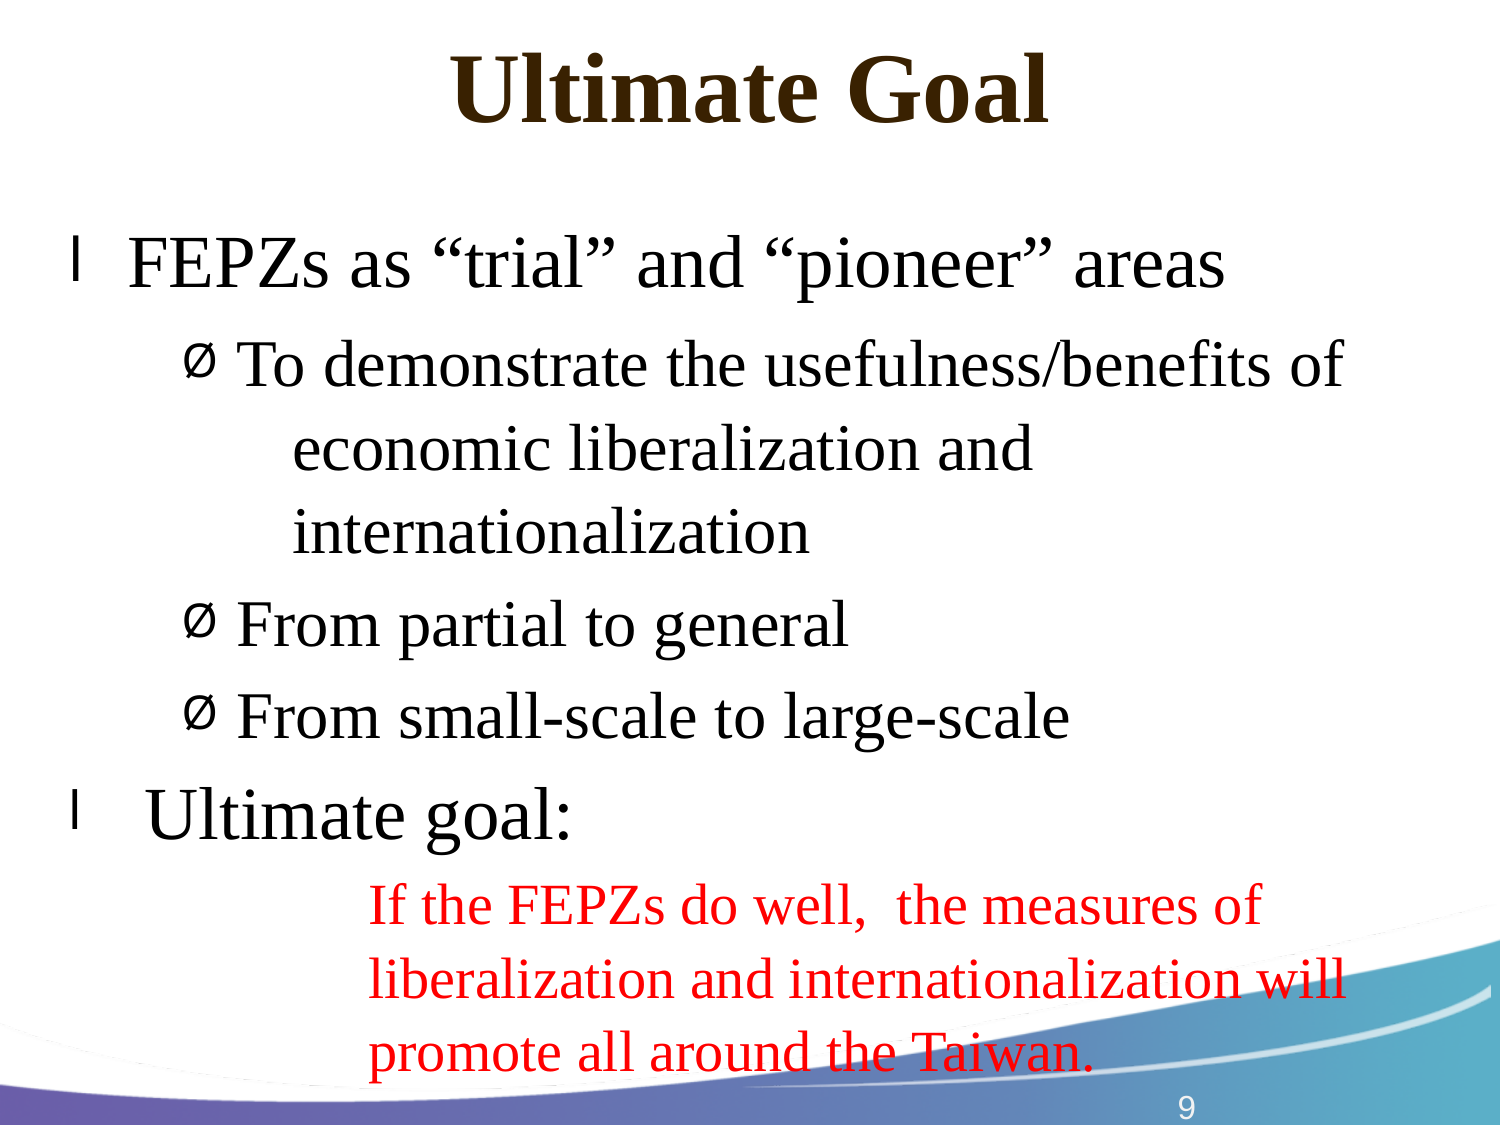

Ultimate Goal
FEPZs as “trial” and “pioneer” areas
To demonstrate the usefulness/benefits of economic liberalization and internationalization
From partial to general
From small-scale to large-scale
Ultimate goal:
If the FEPZs do well, the measures of liberalization and internationalization will promote all around the Taiwan.